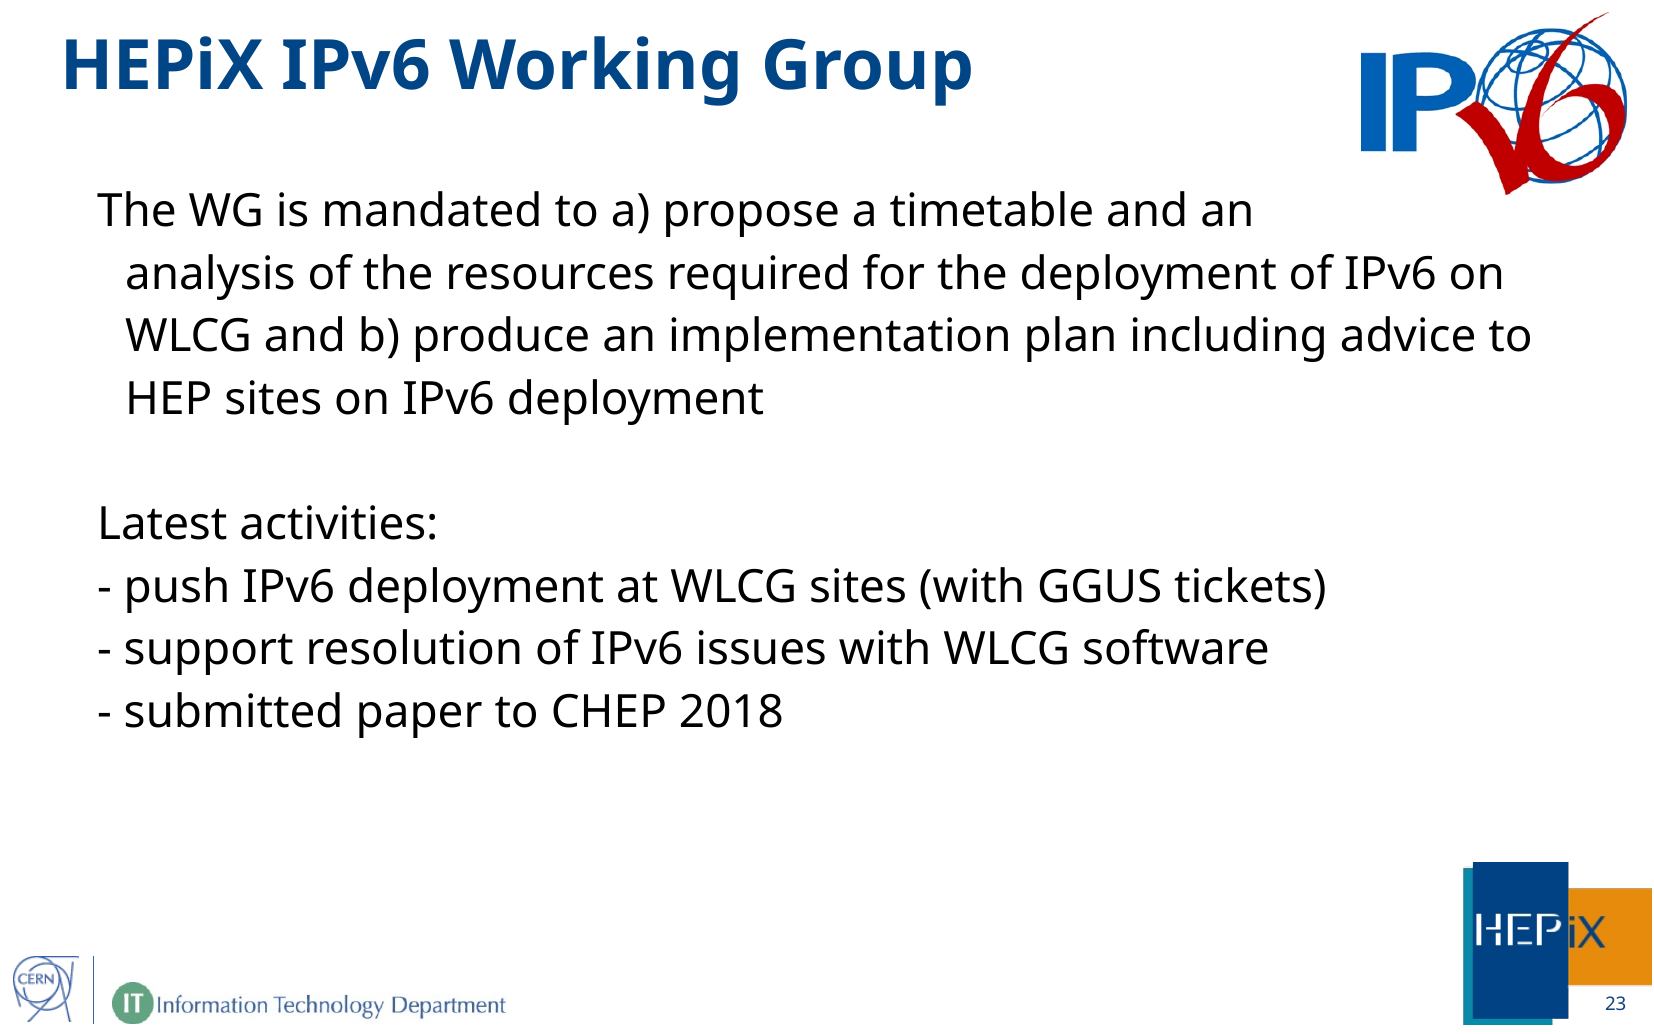

# HEPiX IPv6 Working Group
The WG is mandated to a) propose a timetable and an
analysis of the resources required for the deployment of IPv6 on WLCG and b) produce an implementation plan including advice to HEP sites on IPv6 deployment
Latest activities:
- push IPv6 deployment at WLCG sites (with GGUS tickets)
- support resolution of IPv6 issues with WLCG software
- submitted paper to CHEP 2018